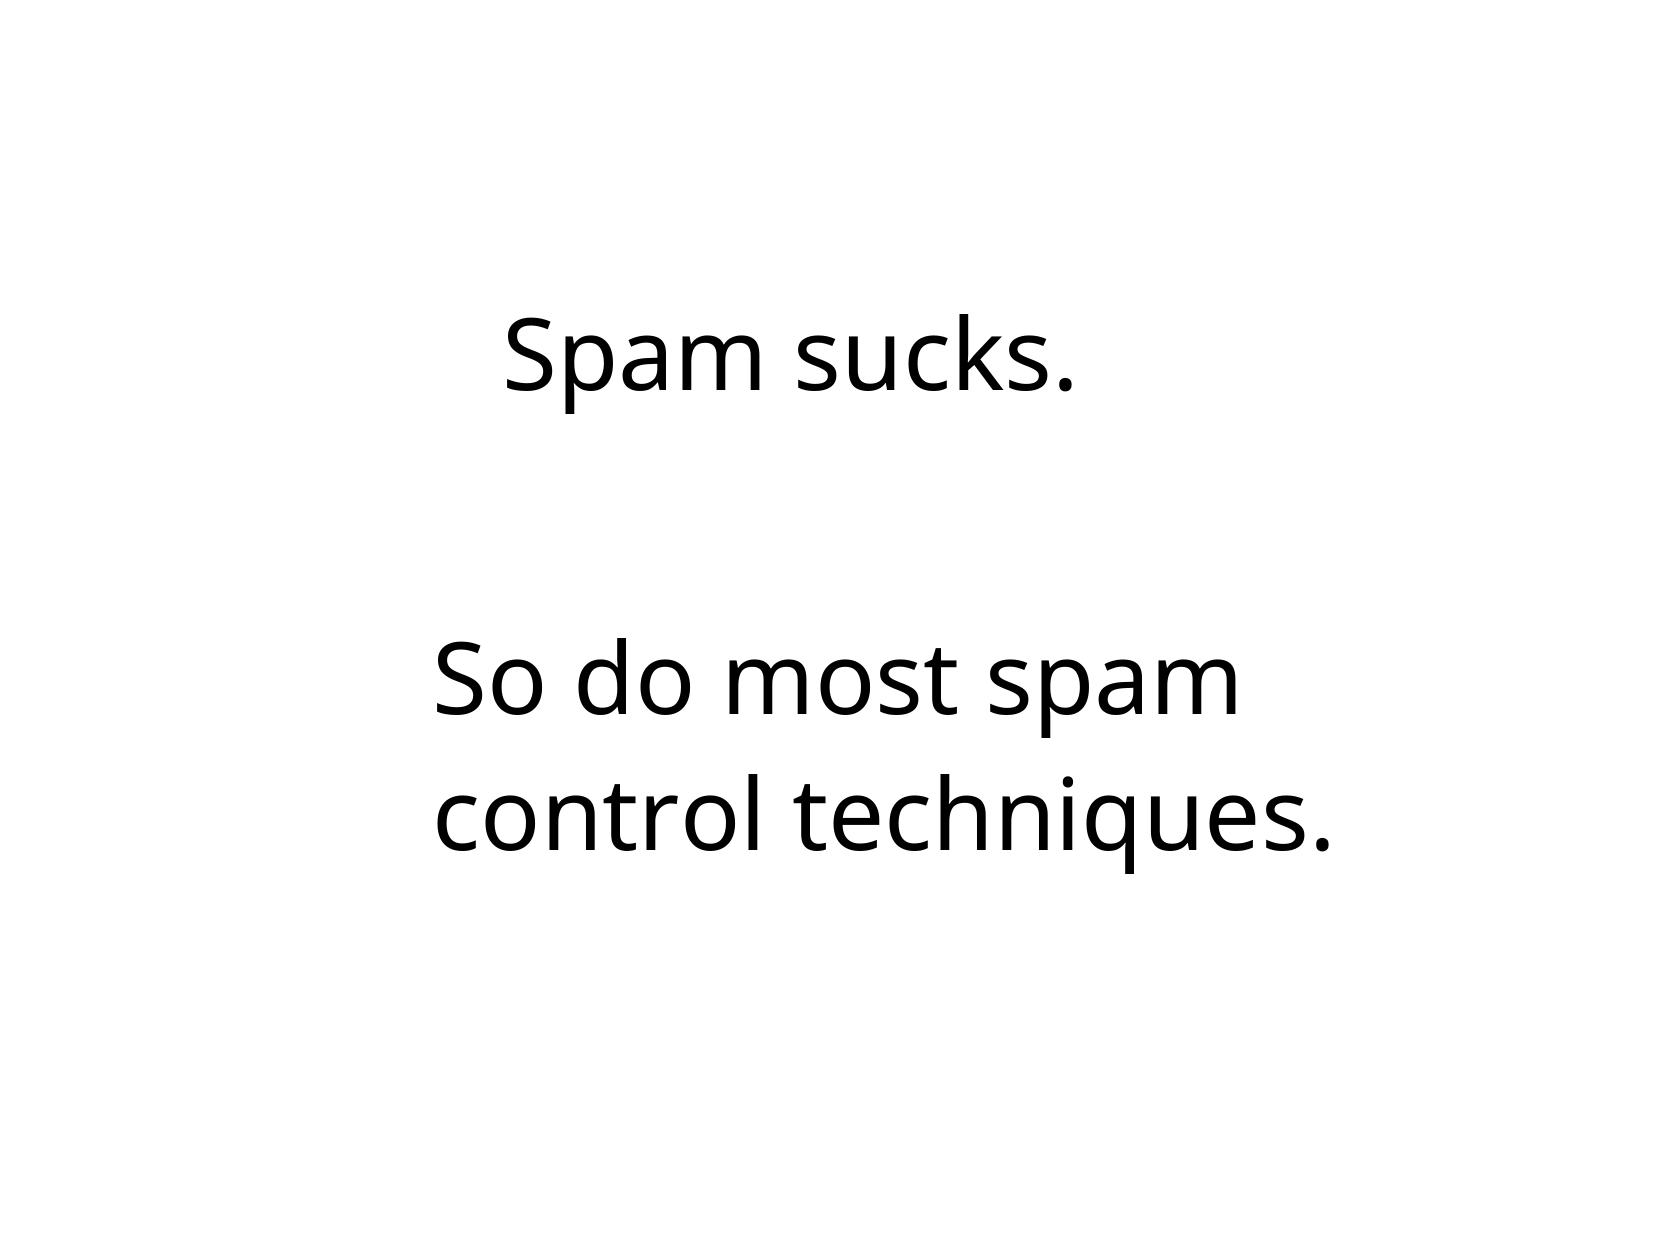

Spam sucks.
So do most spam
control techniques.